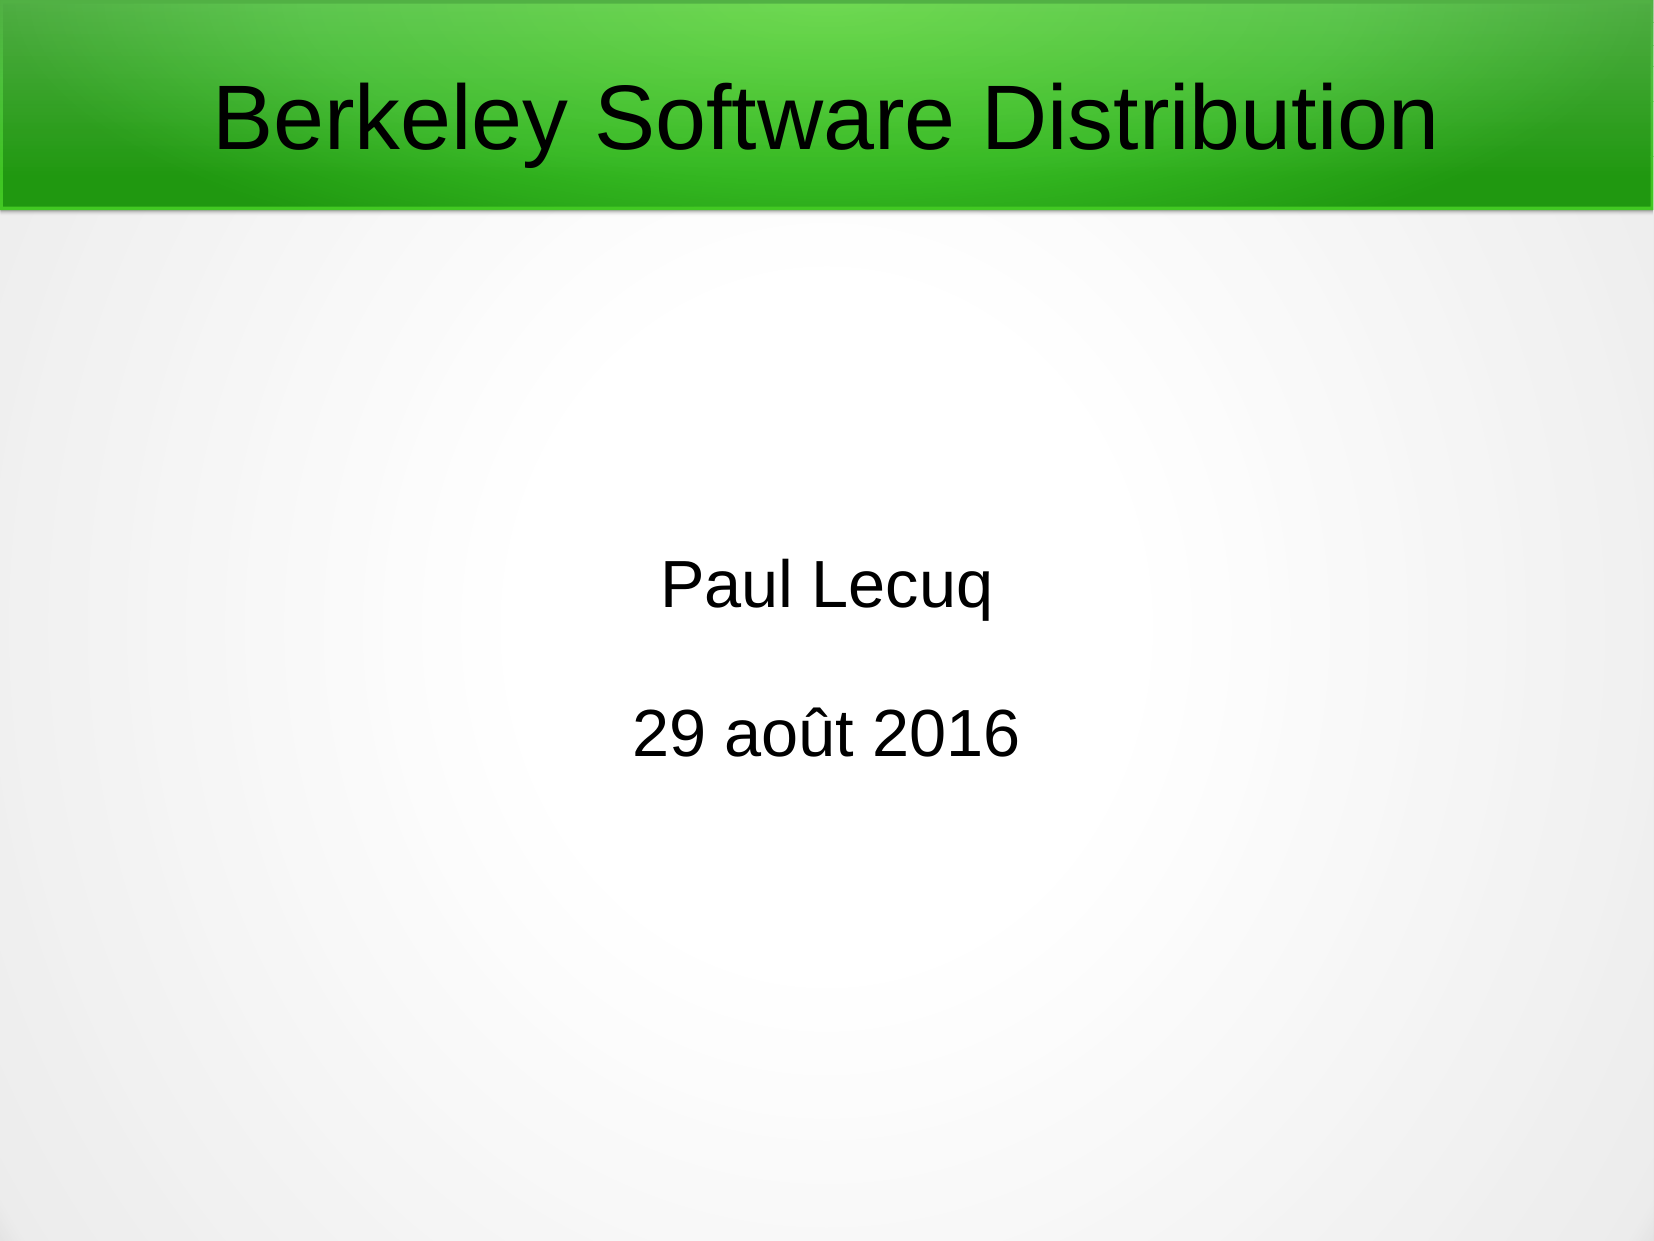

# Berkeley Software Distribution
Paul Lecuq
29 août 2016